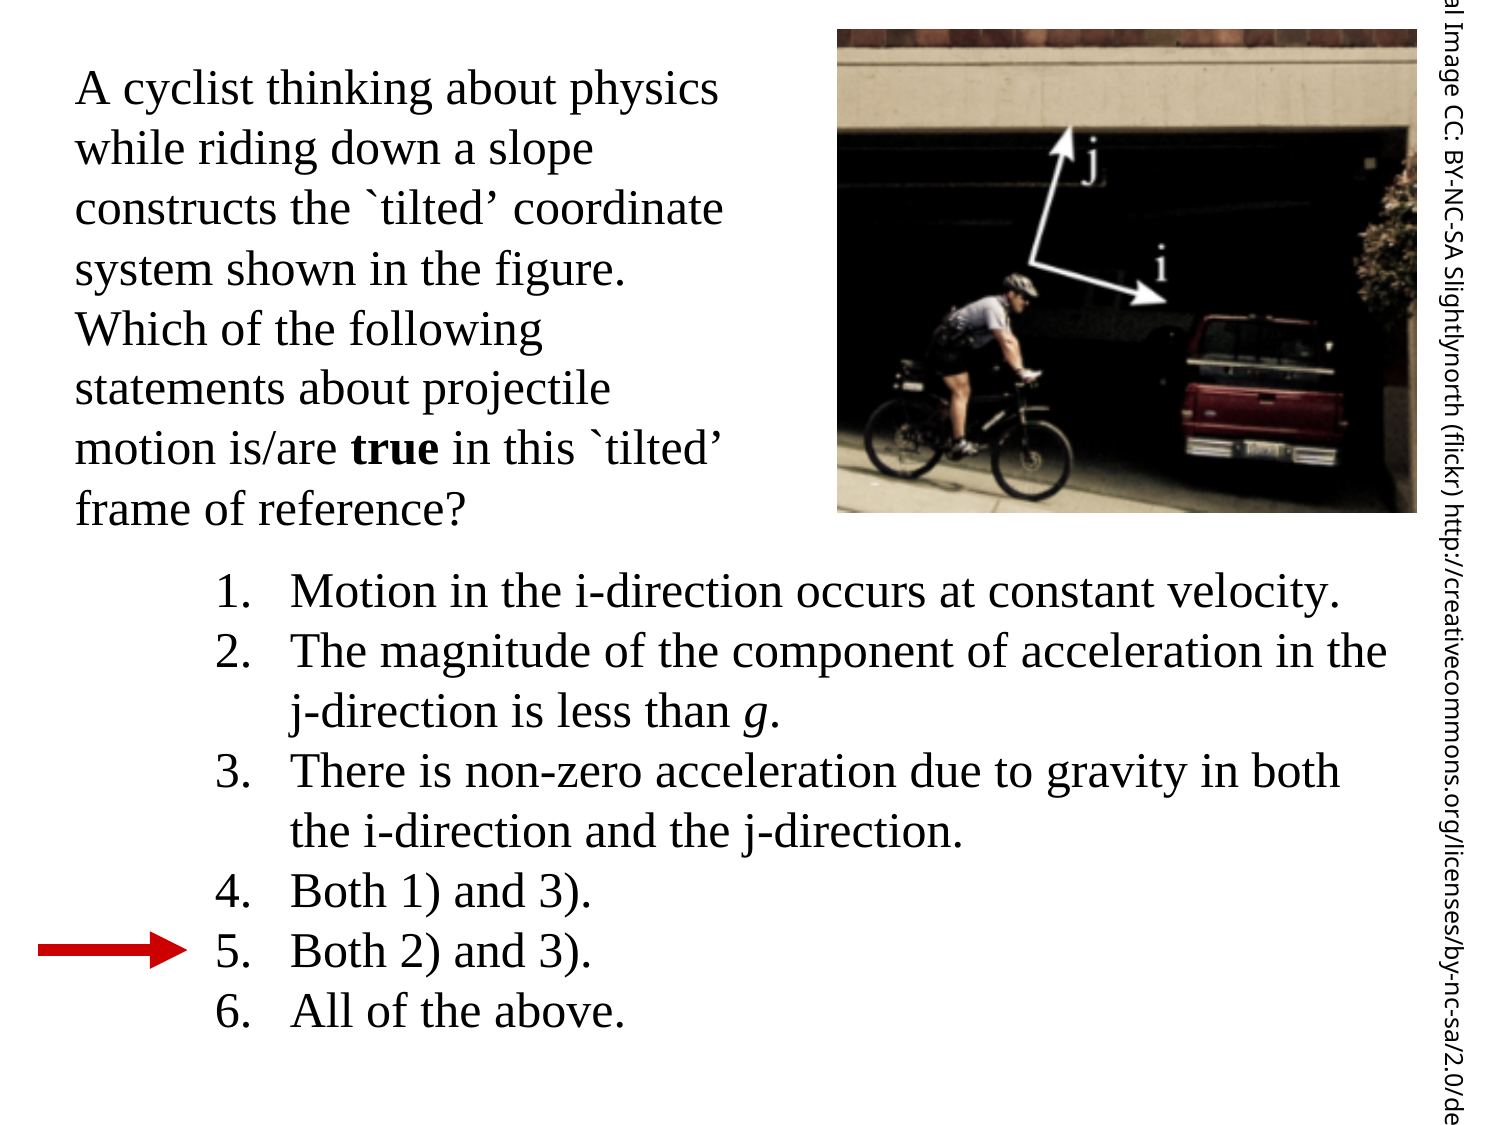

A cyclist thinking about physics while riding down a slope constructs the `tilted’ coordinate system shown in the figure. Which of the following statements about projectile motion is/are true in this `tilted’ frame of reference?
Original Image CC: BY-NC-SA Slightlynorth (flickr) http://creativecommons.org/licenses/by-nc-sa/2.0/deed.en
Motion in the i-direction occurs at constant velocity.
The magnitude of the component of acceleration in the j-direction is less than g.
There is non-zero acceleration due to gravity in both the i-direction and the j-direction.
Both 1) and 3).
Both 2) and 3).
All of the above.